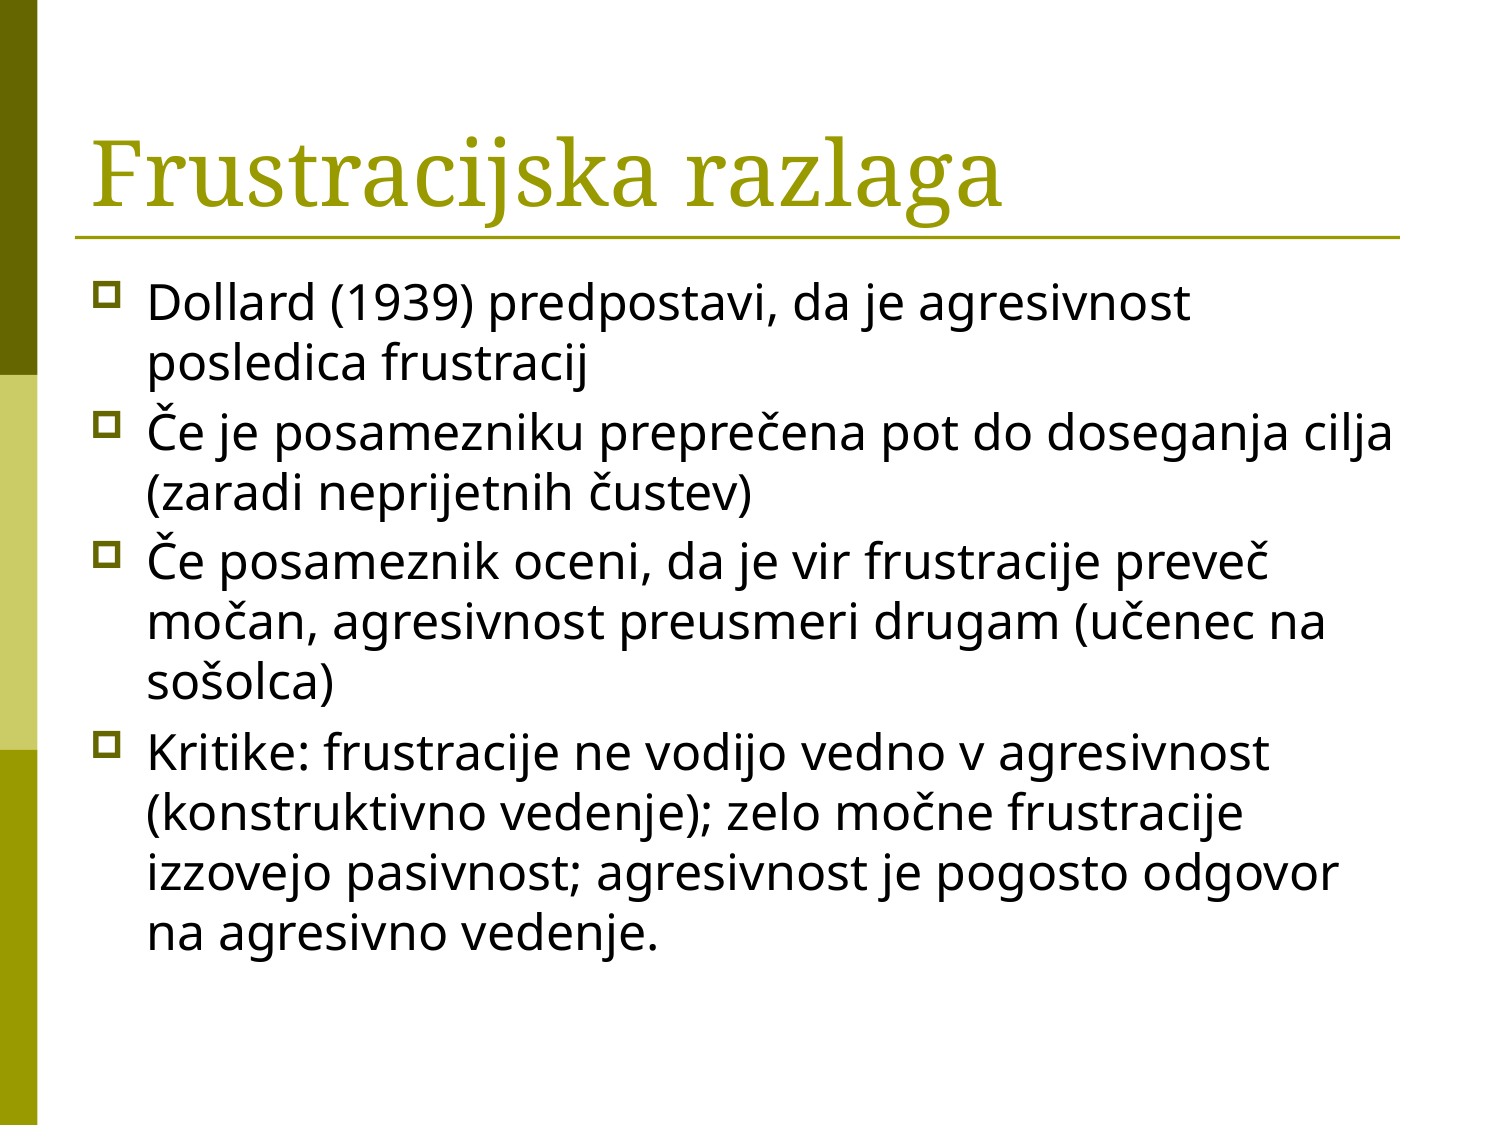

# Frustracijska razlaga
Dollard (1939) predpostavi, da je agresivnost posledica frustracij
Če je posamezniku preprečena pot do doseganja cilja (zaradi neprijetnih čustev)
Če posameznik oceni, da je vir frustracije preveč močan, agresivnost preusmeri drugam (učenec na sošolca)
Kritike: frustracije ne vodijo vedno v agresivnost (konstruktivno vedenje); zelo močne frustracije izzovejo pasivnost; agresivnost je pogosto odgovor na agresivno vedenje.